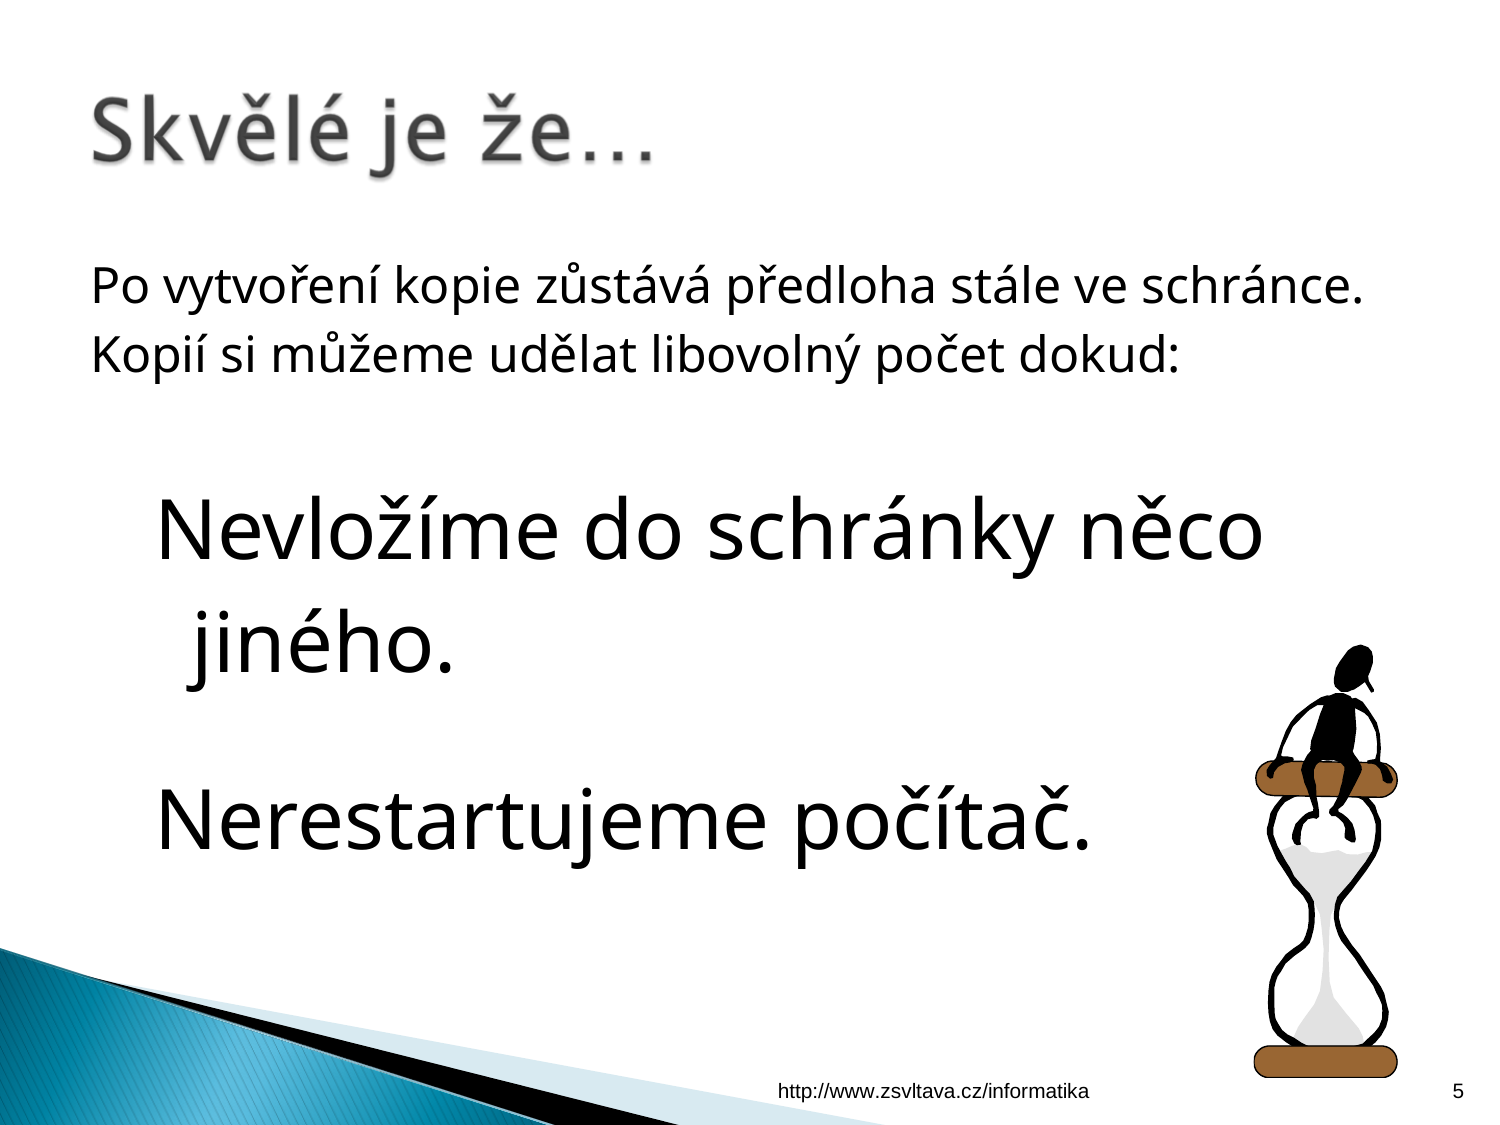

# Po vytvoření kopie zůstává předloha stále ve schránce. Kopií si můžeme udělat libovolný počet dokud:
Nevložíme do schránky něco jiného.
Nerestartujeme počítač.
http://www.zsvltava.cz/informatika